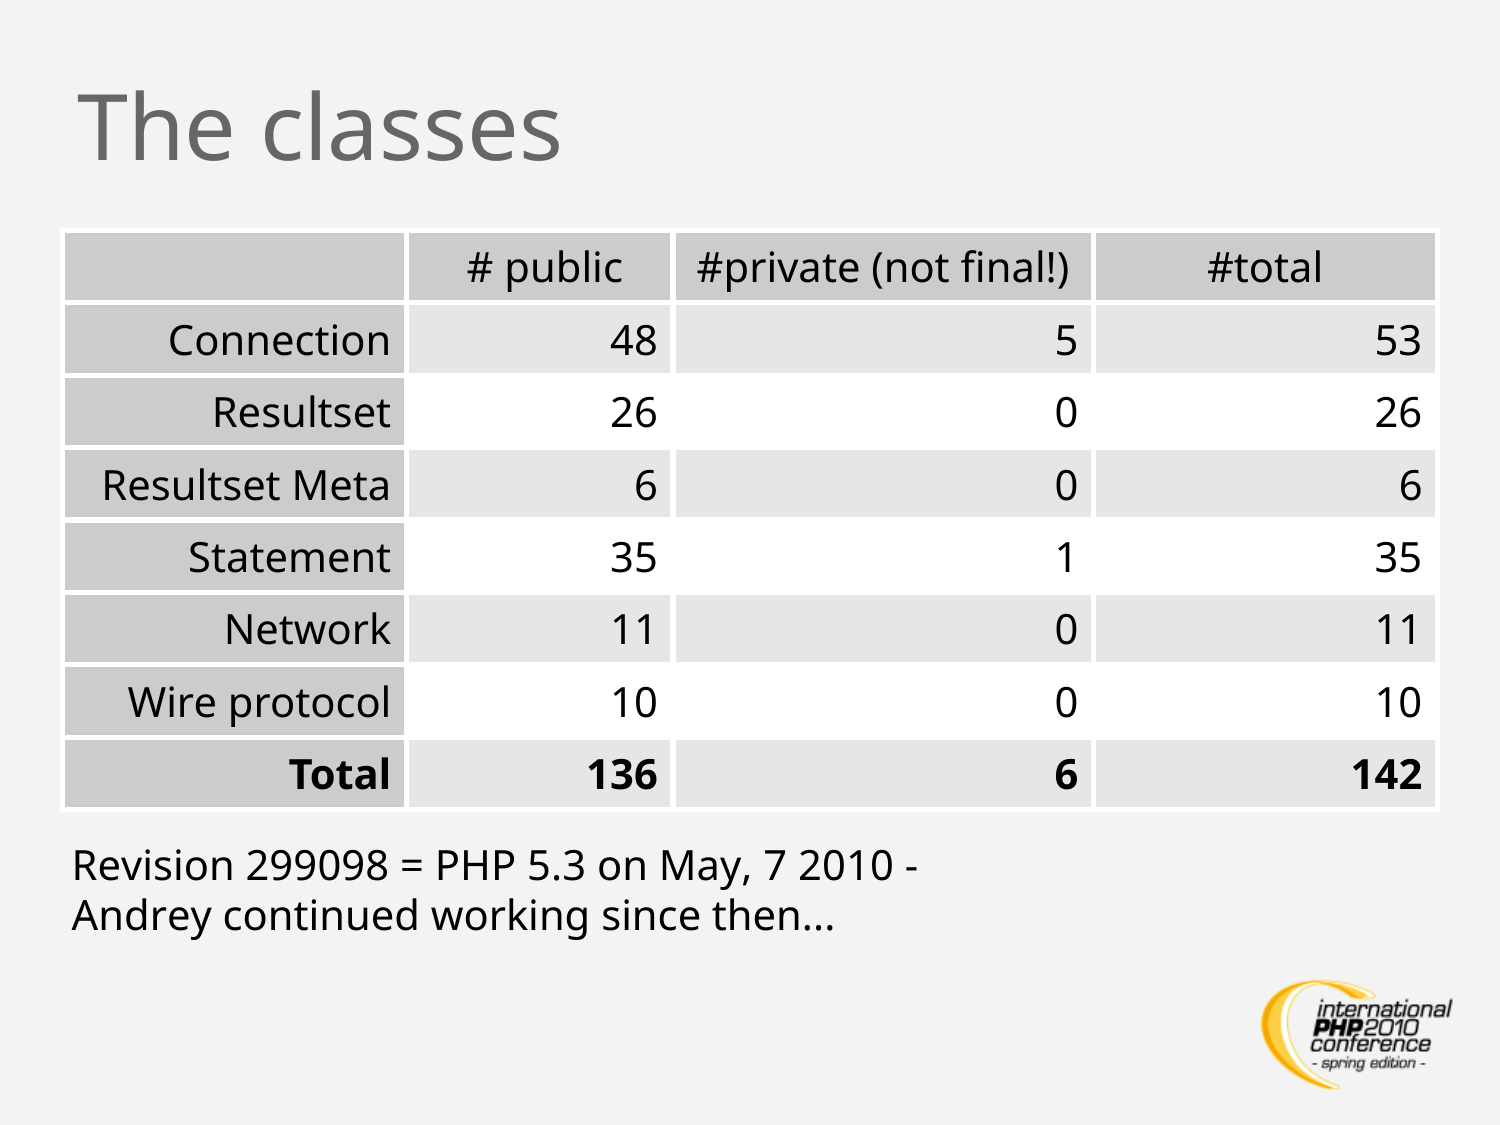

# The classes
| | # public | #private (not final!) | #total |
| --- | --- | --- | --- |
| Connection | 48 | 5 | 53 |
| Resultset | 26 | 0 | 26 |
| Resultset Meta | 6 | 0 | 6 |
| Statement | 35 | 1 | 35 |
| Network | 11 | 0 | 11 |
| Wire protocol | 10 | 0 | 10 |
| Total | 136 | 6 | 142 |
Revision 299098 = PHP 5.3 on May, 7 2010 -
Andrey continued working since then...